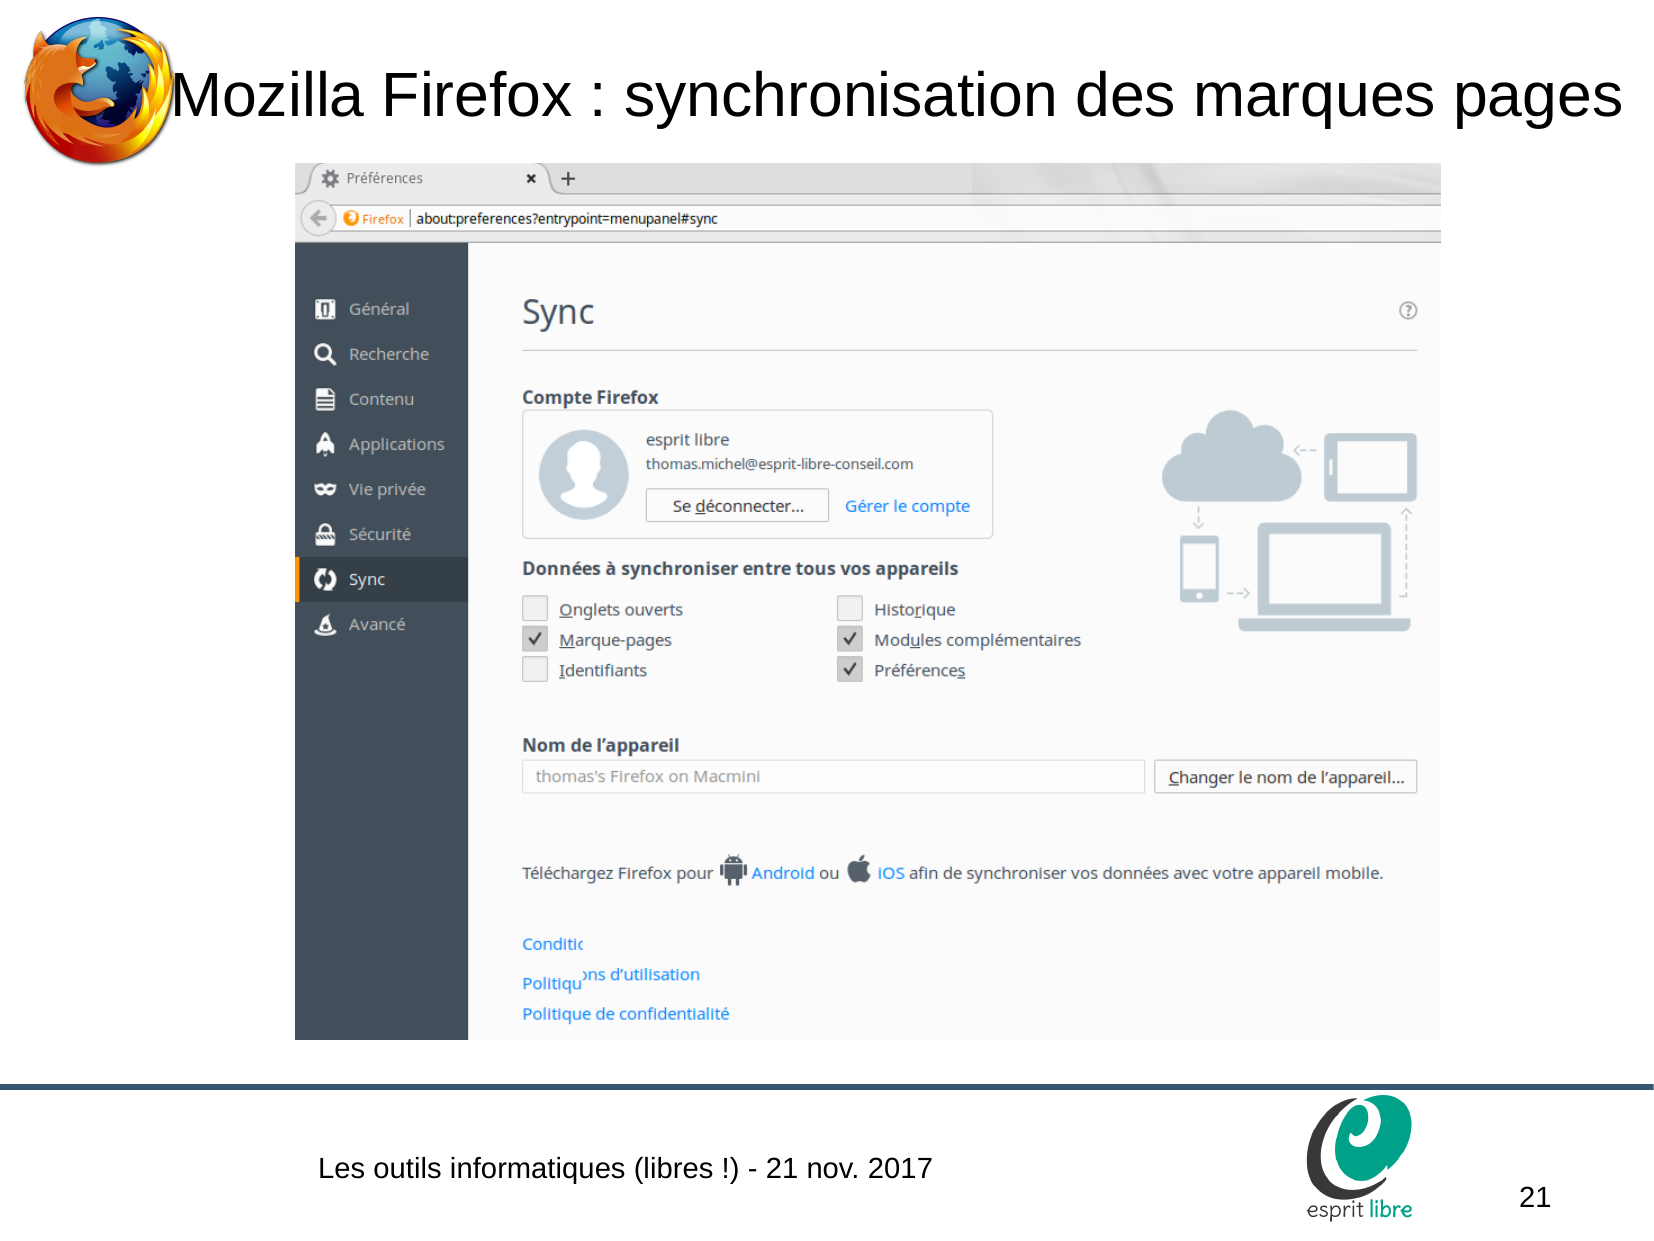

# Mozilla Firefox : synchronisation des marques pages
Les outils informatiques (libres !) - 21 nov. 2017